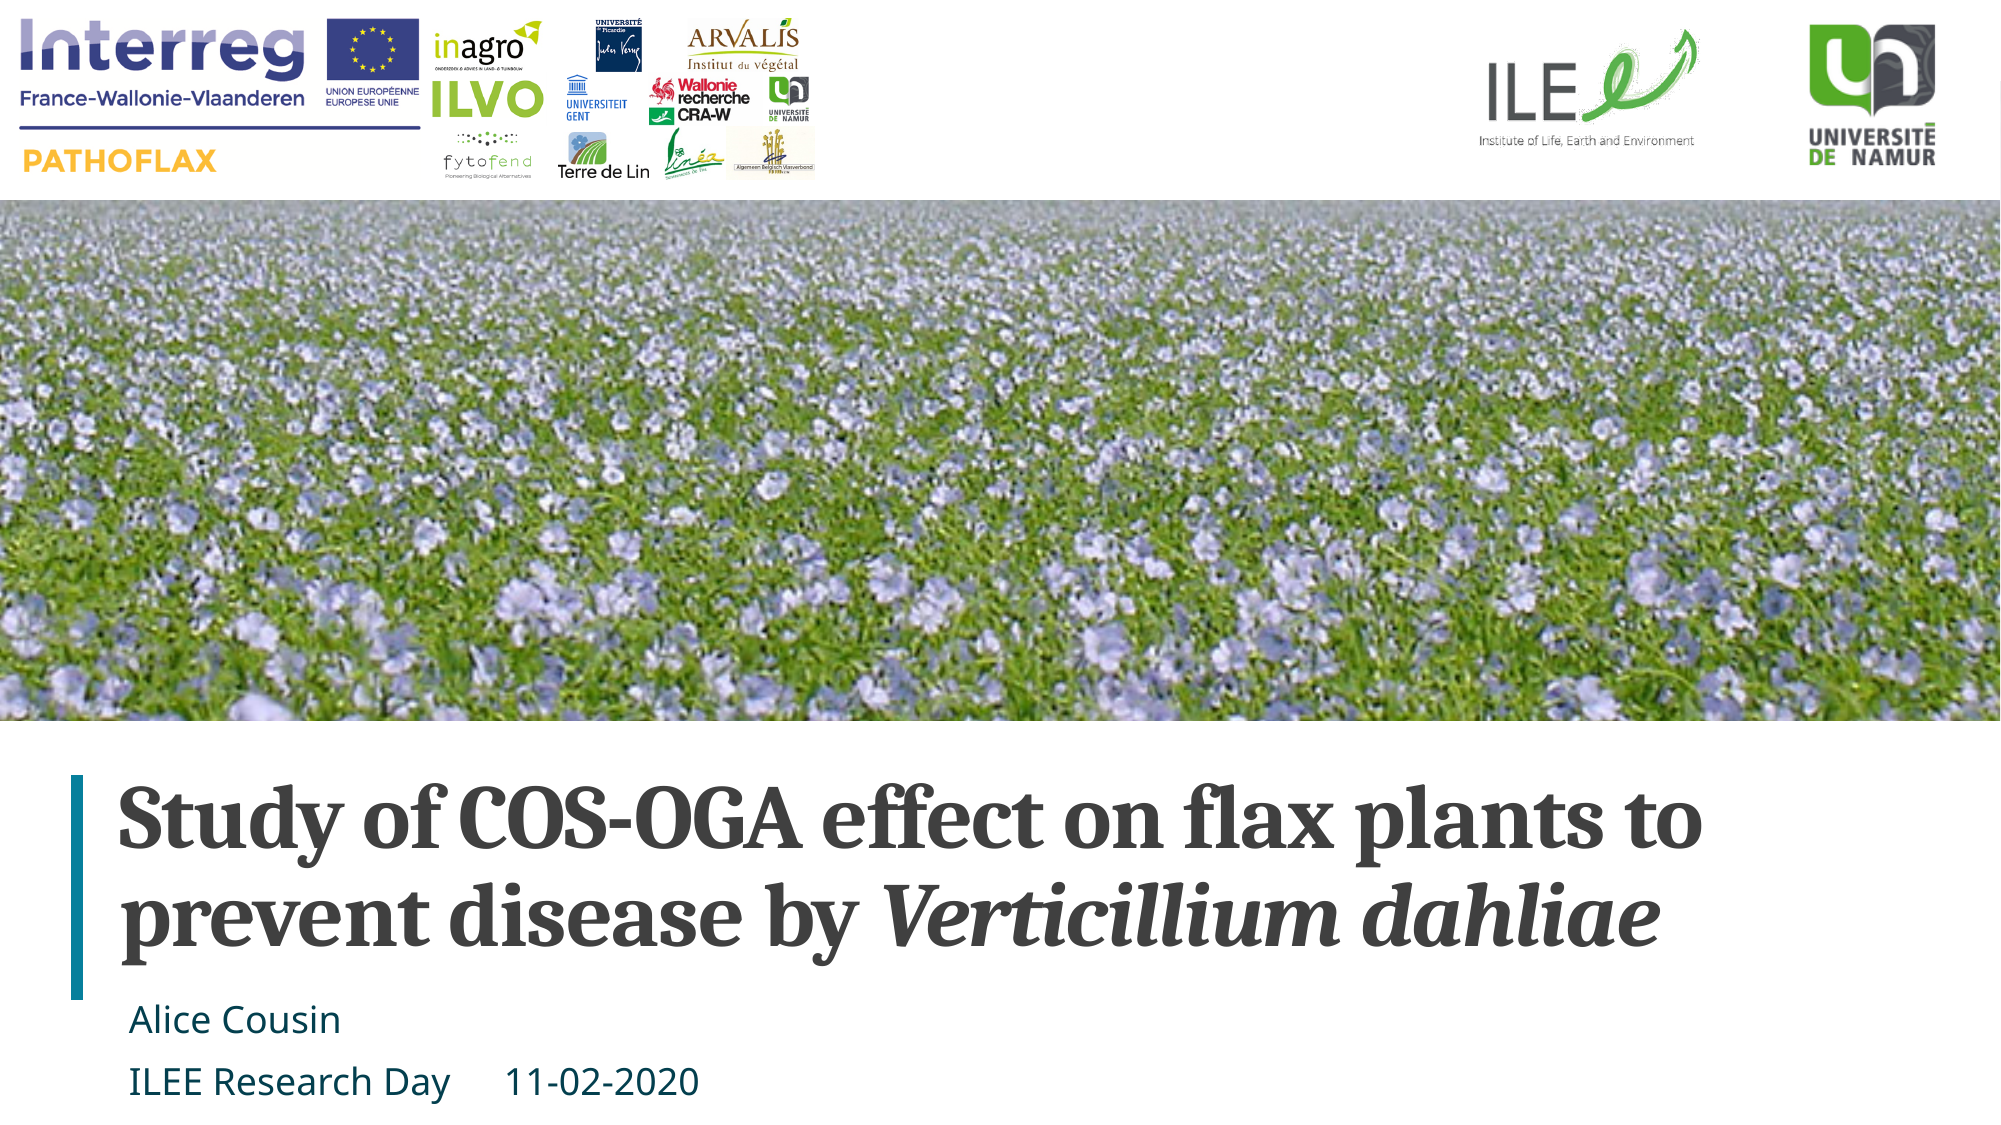

# Study of COS-OGA effect on flax plants to prevent disease by Verticillium dahliae
Alice Cousin
ILEE Research Day	11-02-2020